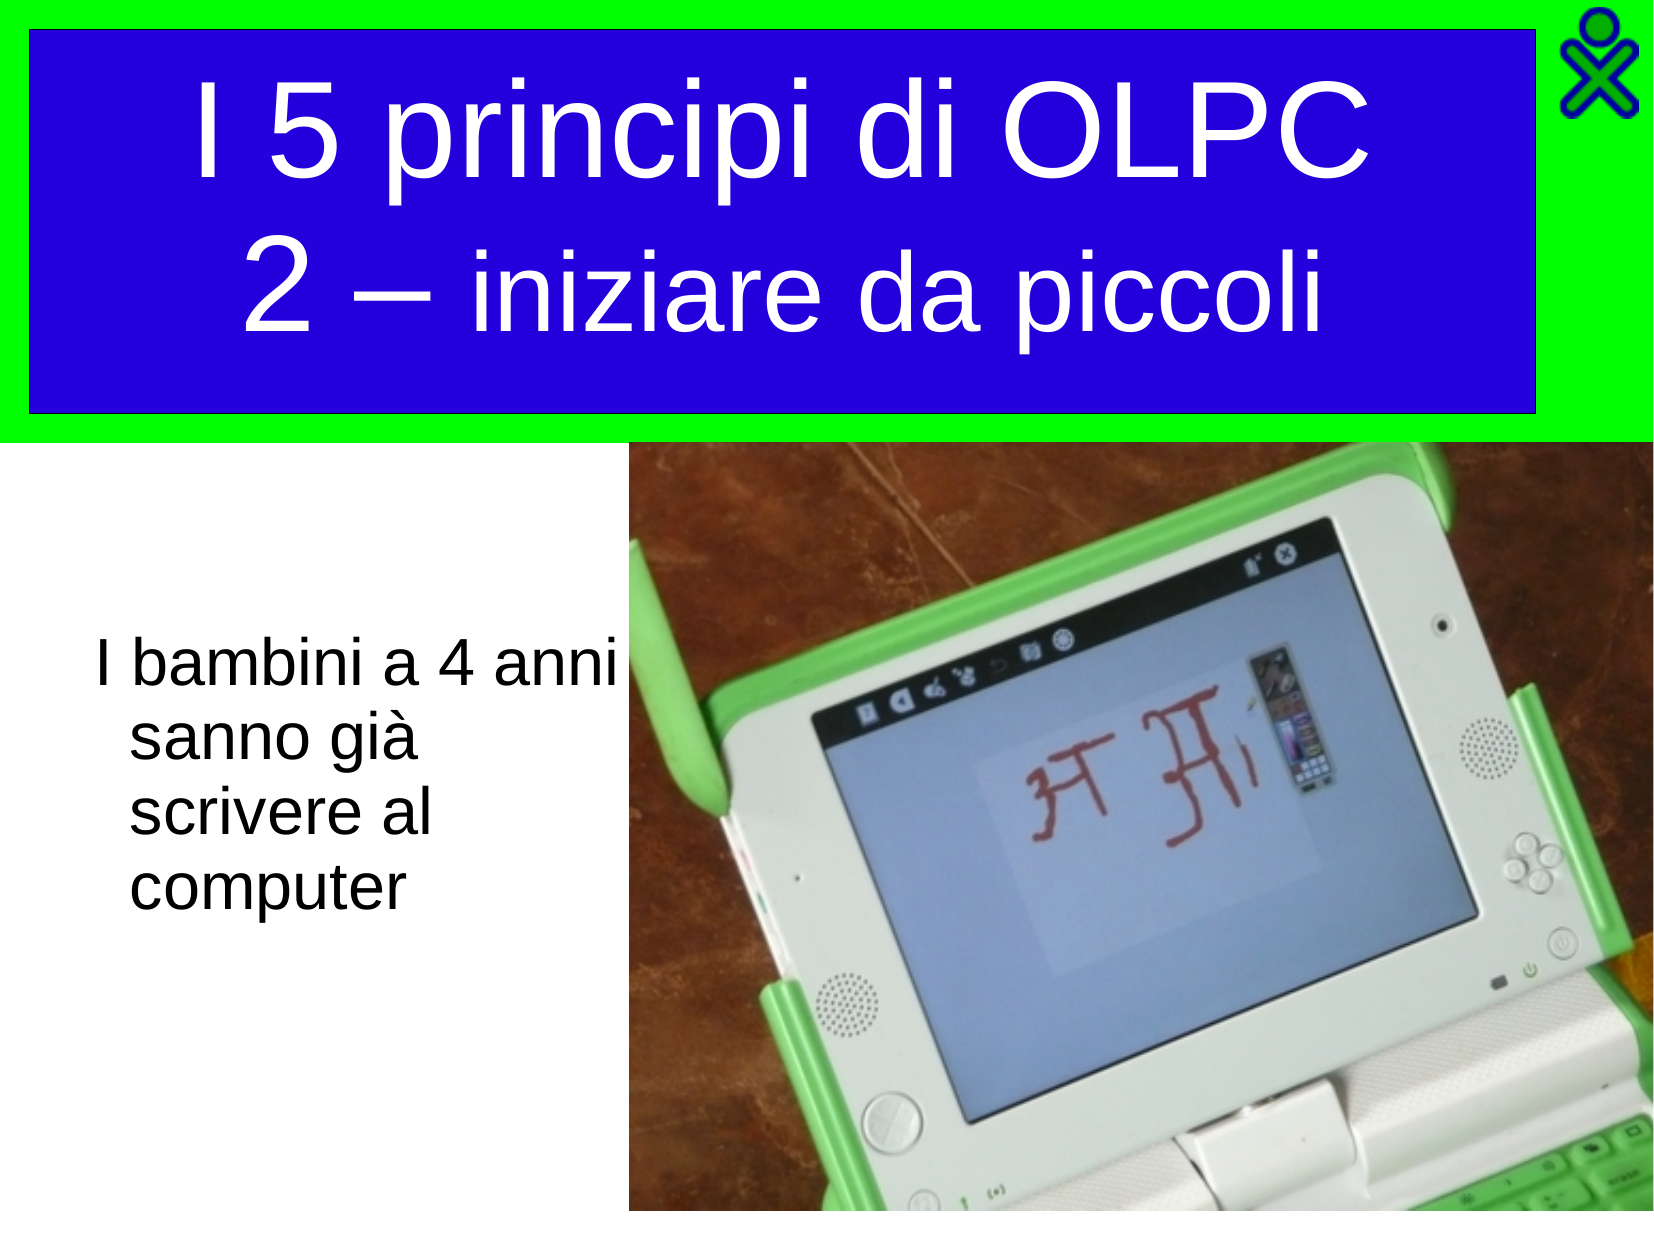

# I 5 principi di OLPC 2 – iniziare da piccoli
I bambini a 4 anni sanno già scrivere al computer